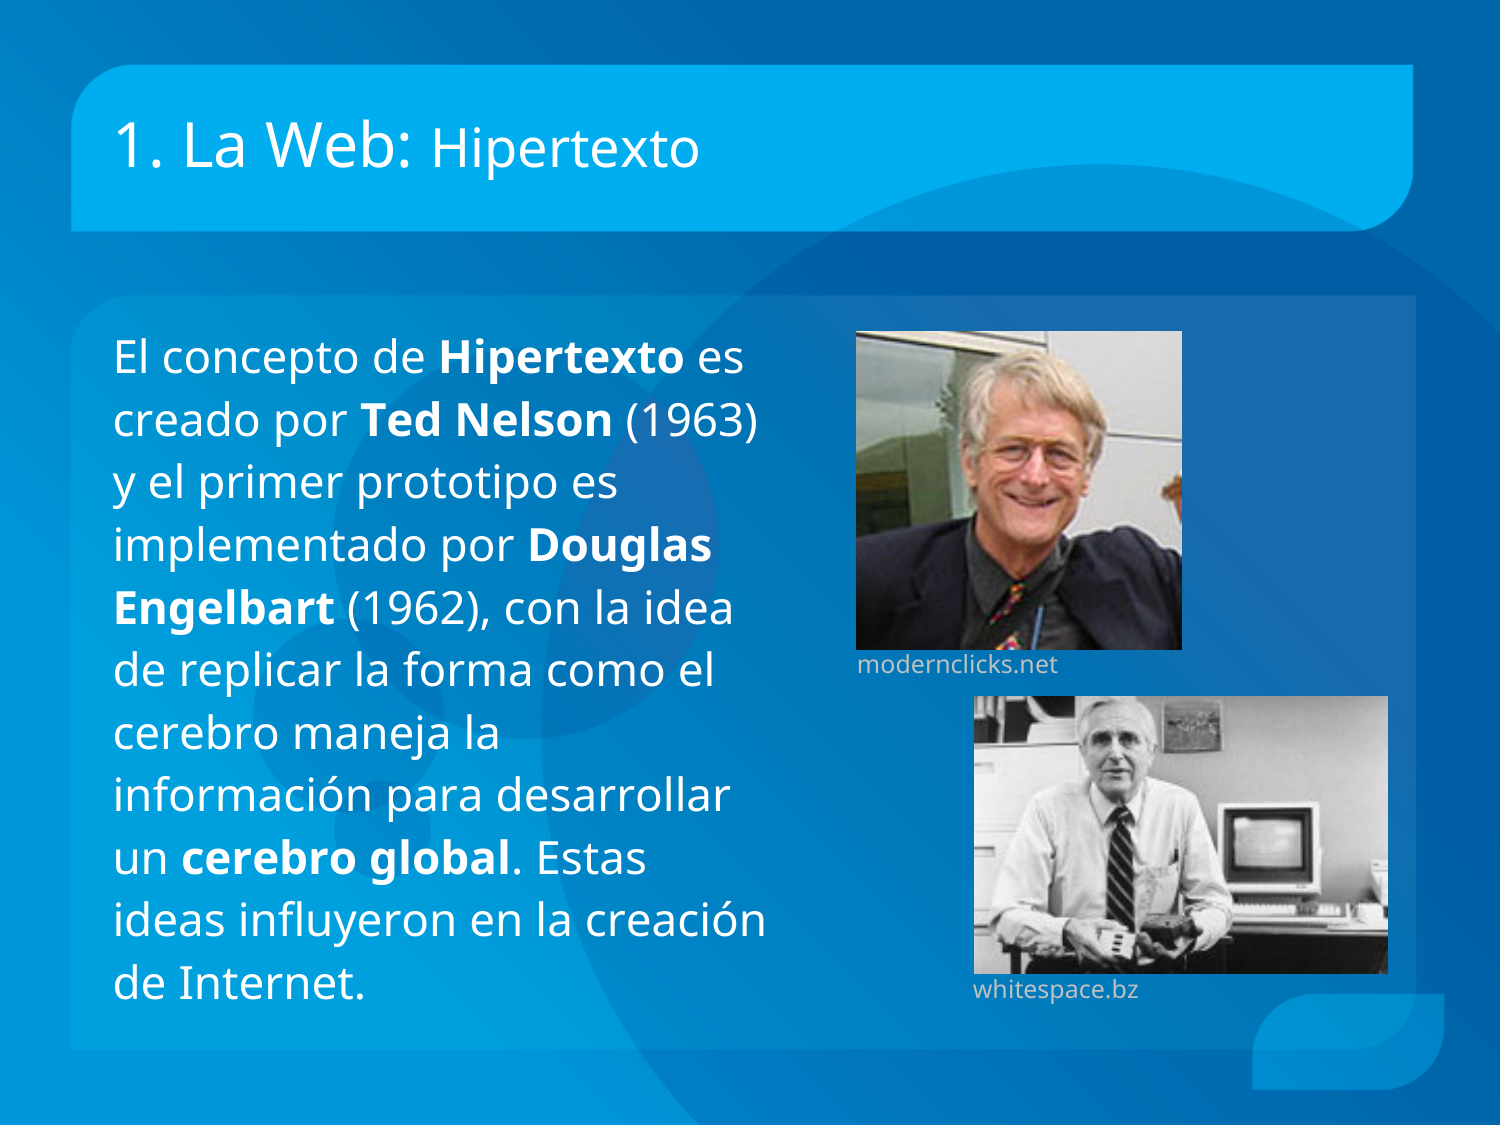

# 1. La Web: Hipertexto
El concepto de Hipertexto es creado por Ted Nelson (1963) y el primer prototipo es implementado por Douglas Engelbart (1962), con la idea de replicar la forma como el cerebro maneja la información para desarrollar un cerebro global. Estas ideas influyeron en la creación de Internet.
modernclicks.net
whitespace.bz